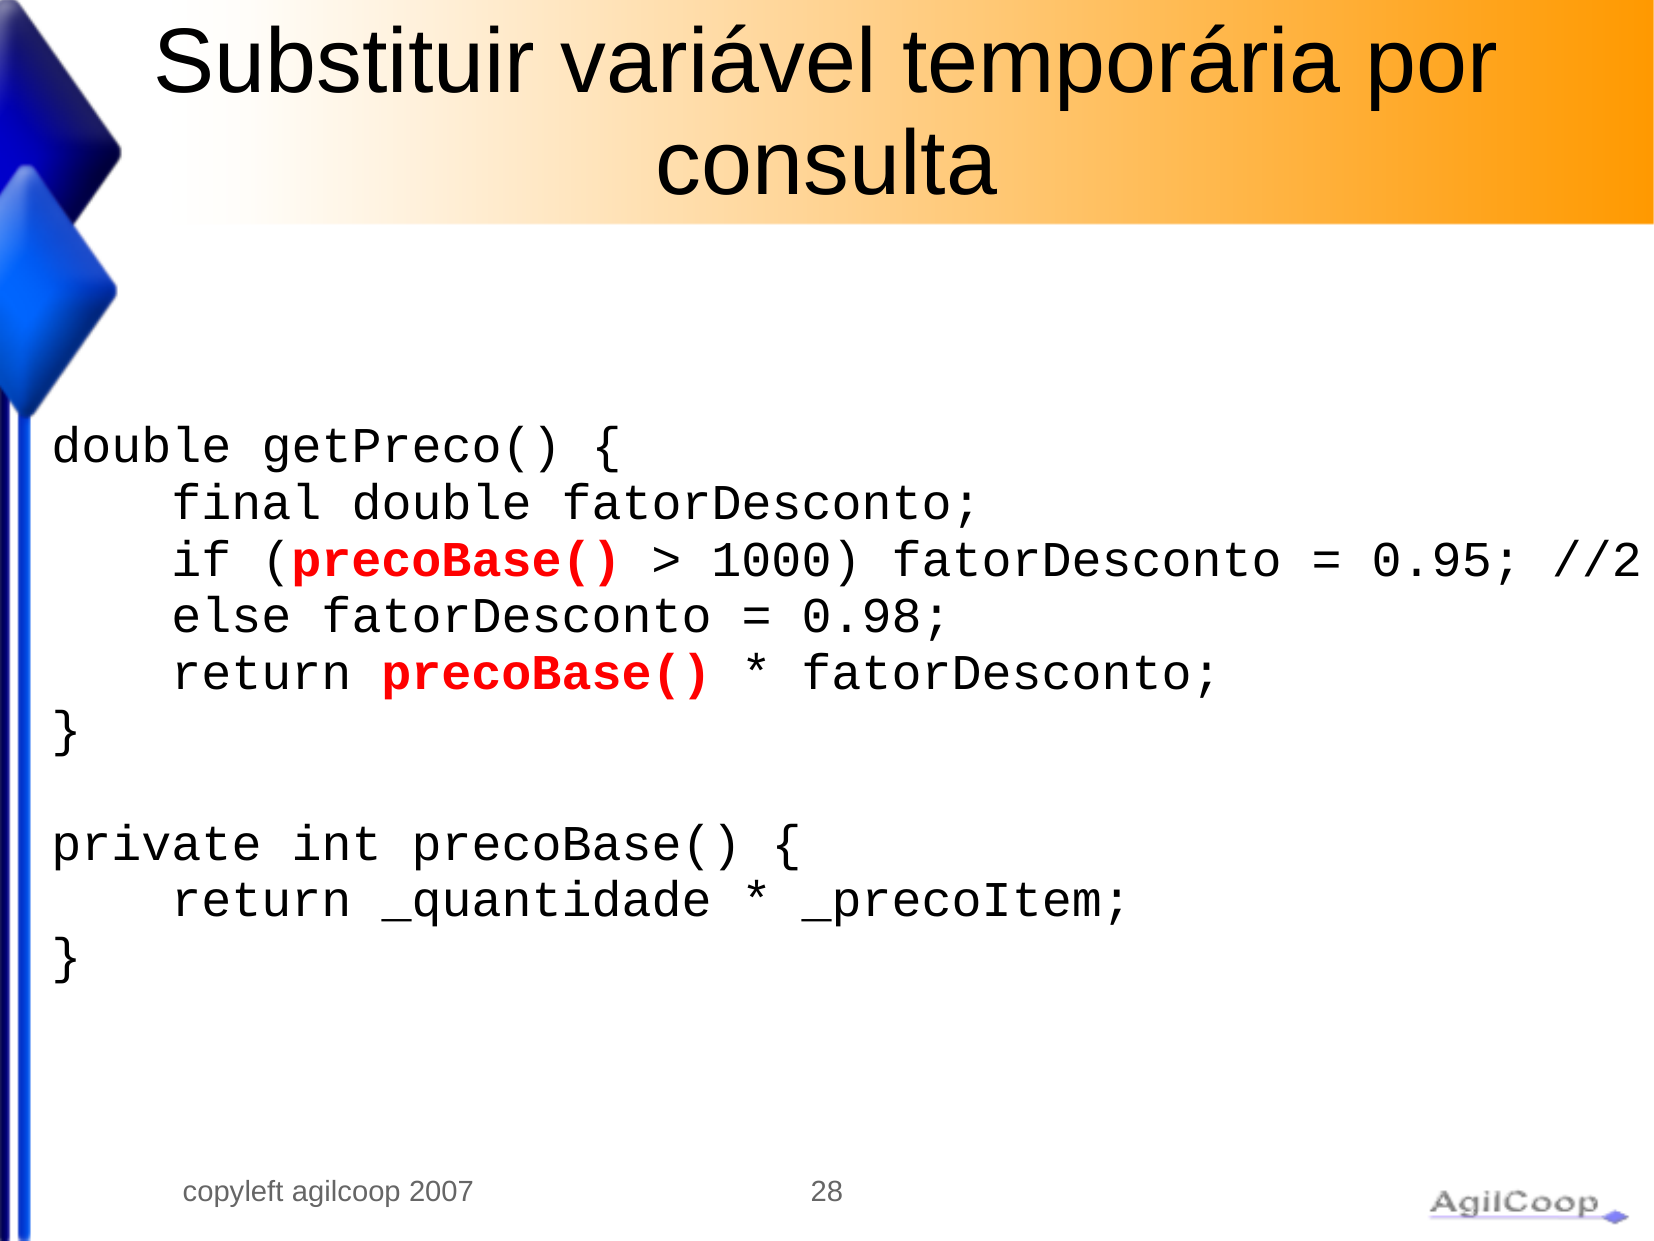

# Substituir variável temporária por consulta
double getPreco() {
 final double fatorDesconto;
 if (precoBase() > 1000) fatorDesconto = 0.95; //2
 else fatorDesconto = 0.98;
 return precoBase() * fatorDesconto;
}
private int precoBase() {
 return _quantidade * _precoItem;
}
copyleft agilcoop 2007
28